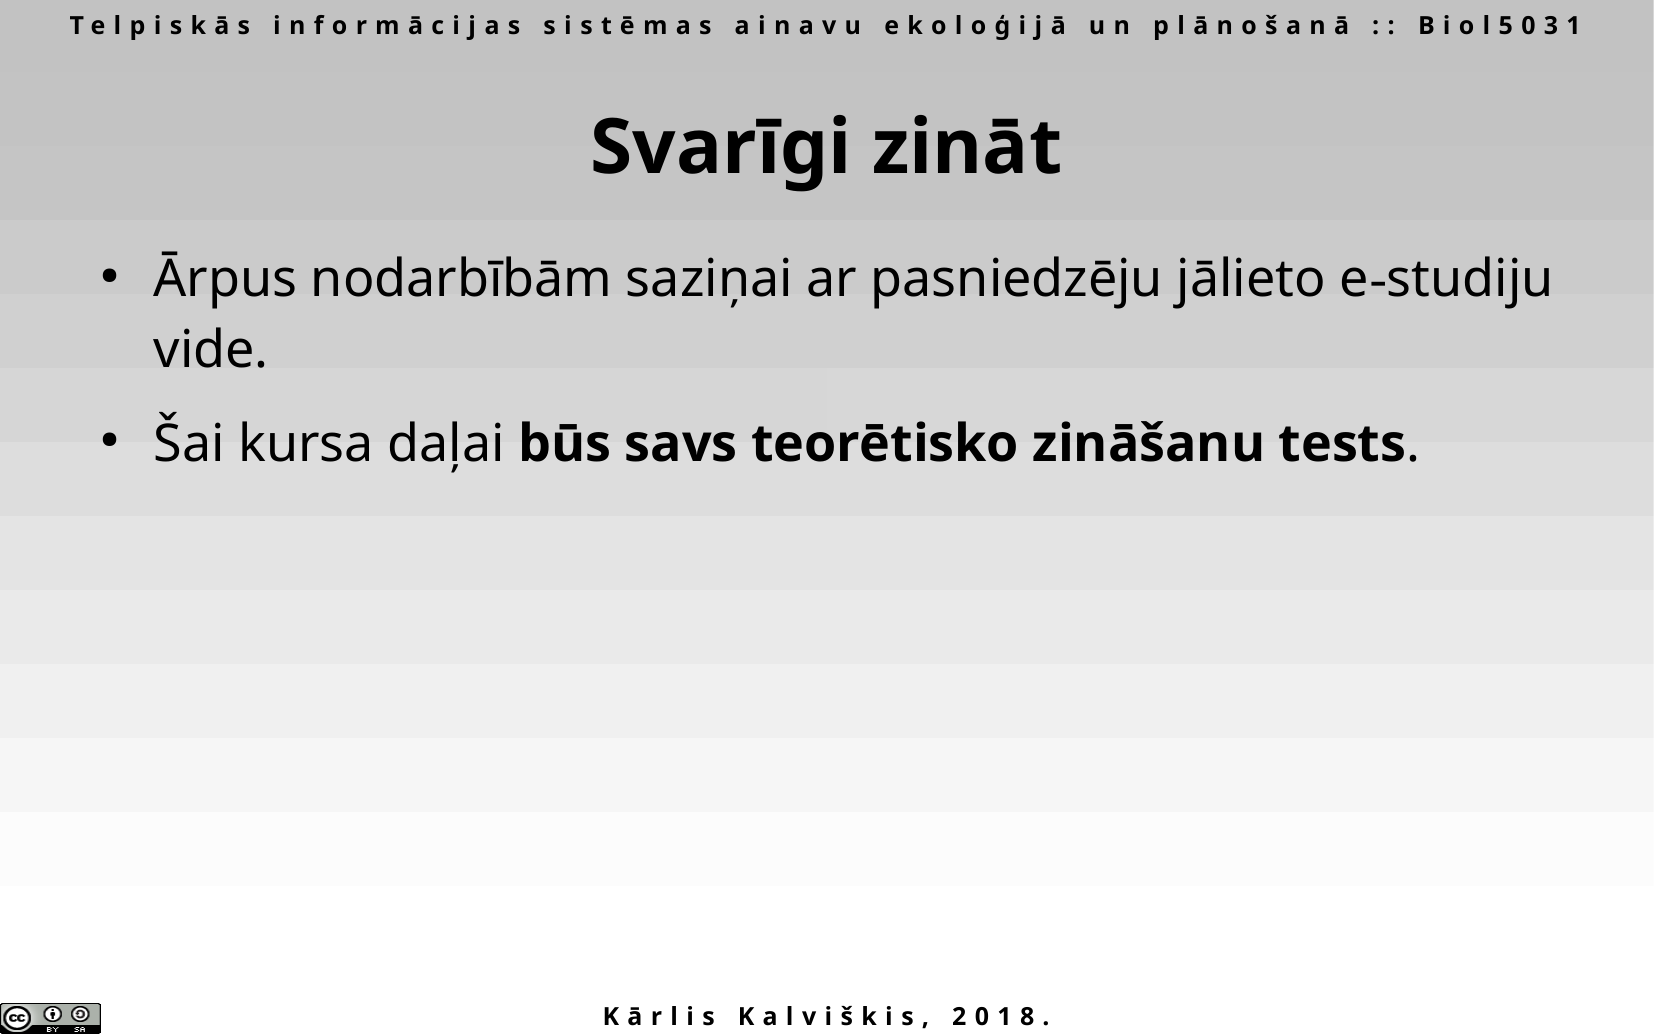

Svarīgi zināt
# Ārpus nodarbībām saziņai ar pasniedzēju jālieto e‑studiju vide.
Šai kursa daļai būs savs teorētisko zināšanu tests.